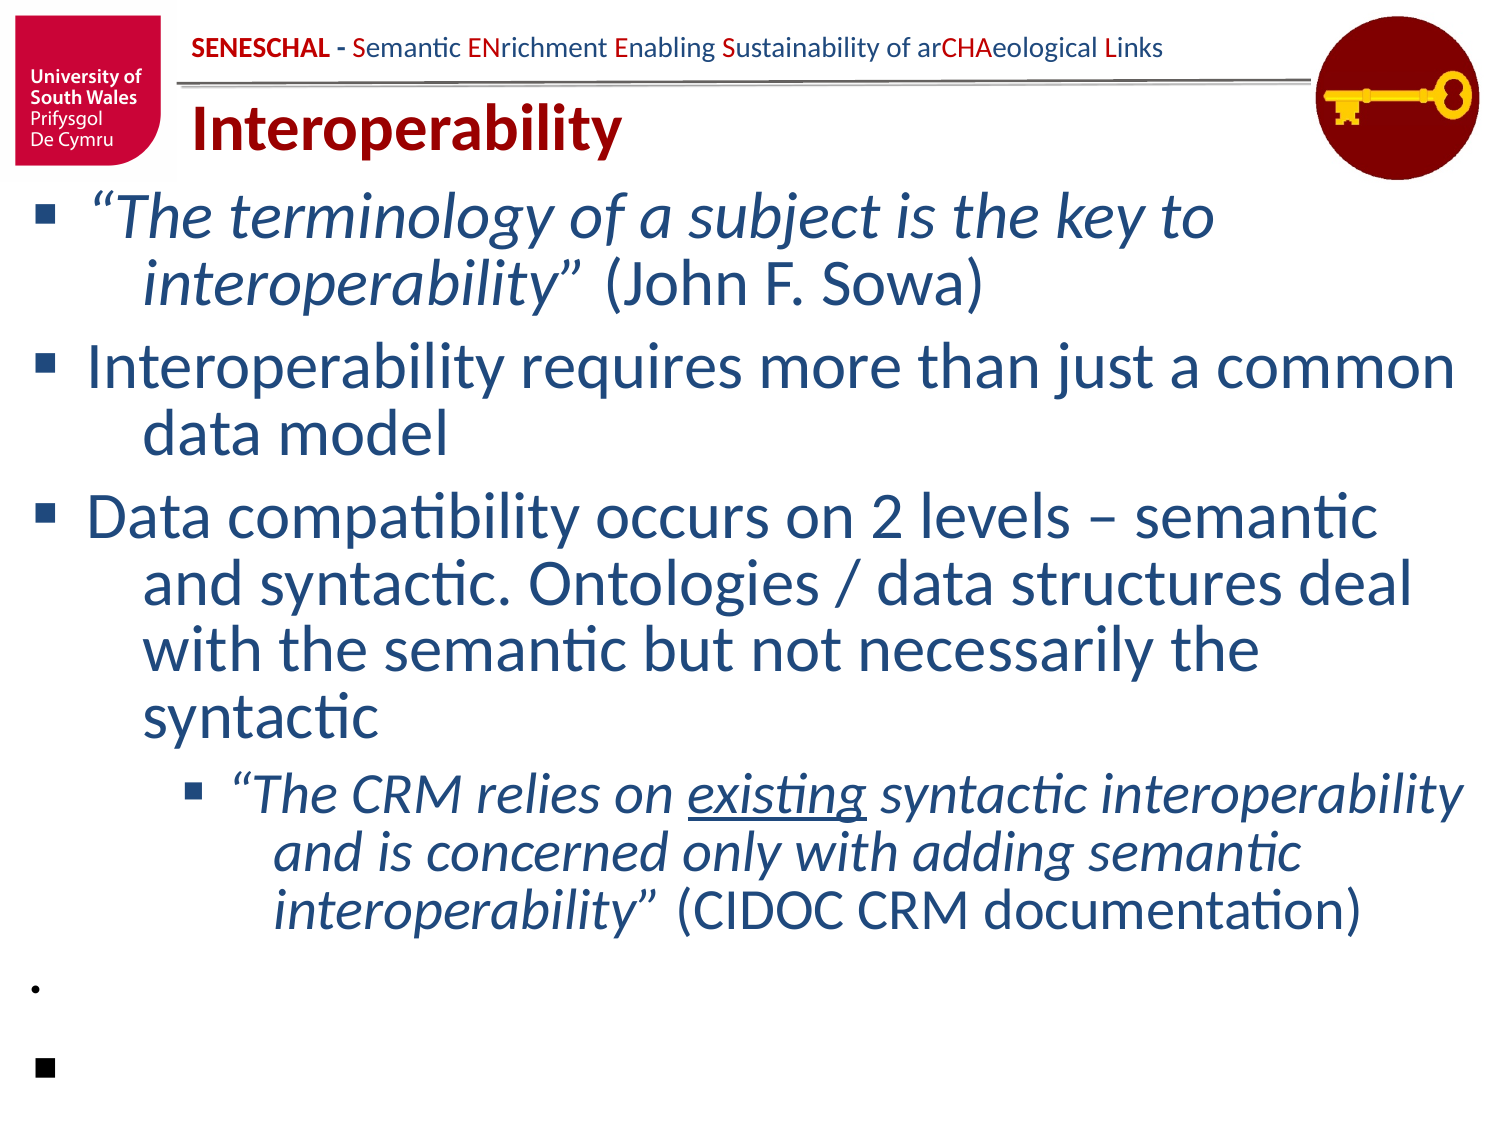

SENESCHAL - Semantic ENrichment Enabling Sustainability of arCHAeological Links
# Interoperability
“The terminology of a subject is the key to interoperability” (John F. Sowa)
Interoperability requires more than just a common data model
Data compatibility occurs on 2 levels – semantic and syntactic. Ontologies / data structures deal with the semantic but not necessarily the syntactic
“The CRM relies on existing syntactic interoperability and is concerned only with adding semantic interoperability” (CIDOC CRM documentation)